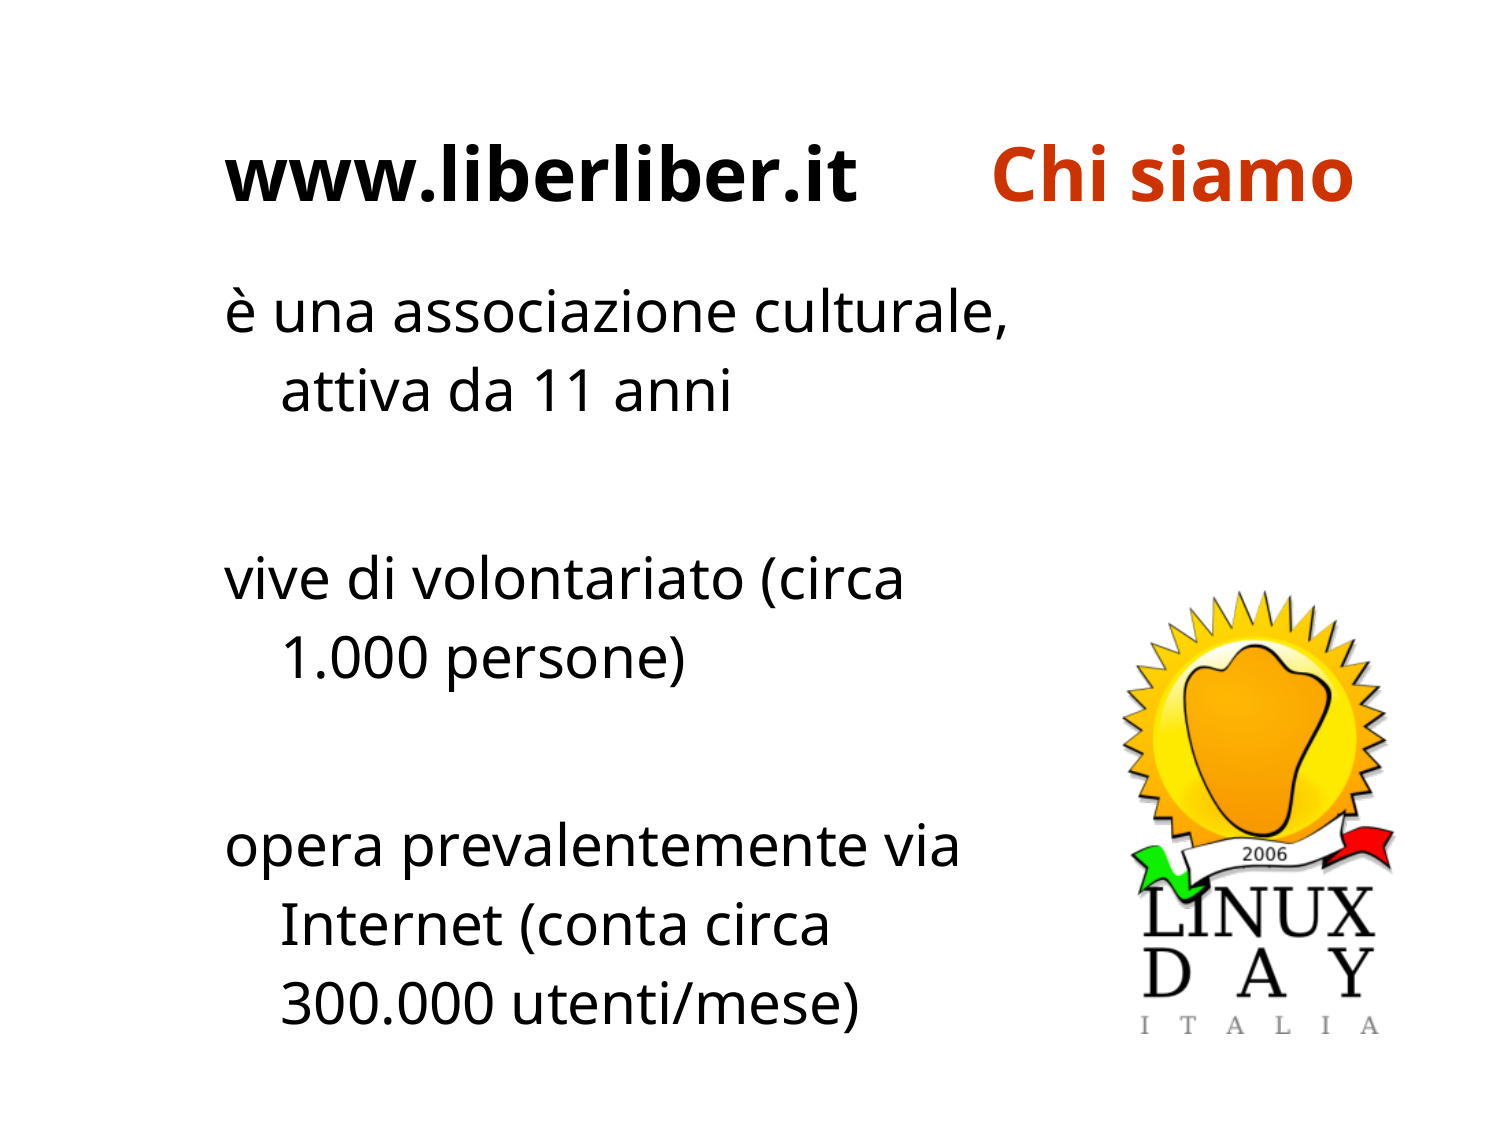

# www.liberliber.it	Chi siamo
è una associazione culturale, attiva da 11 anni
vive di volontariato (circa 1.000 persone)
opera prevalentemente via Internet (conta circa 300.000 utenti/mese)